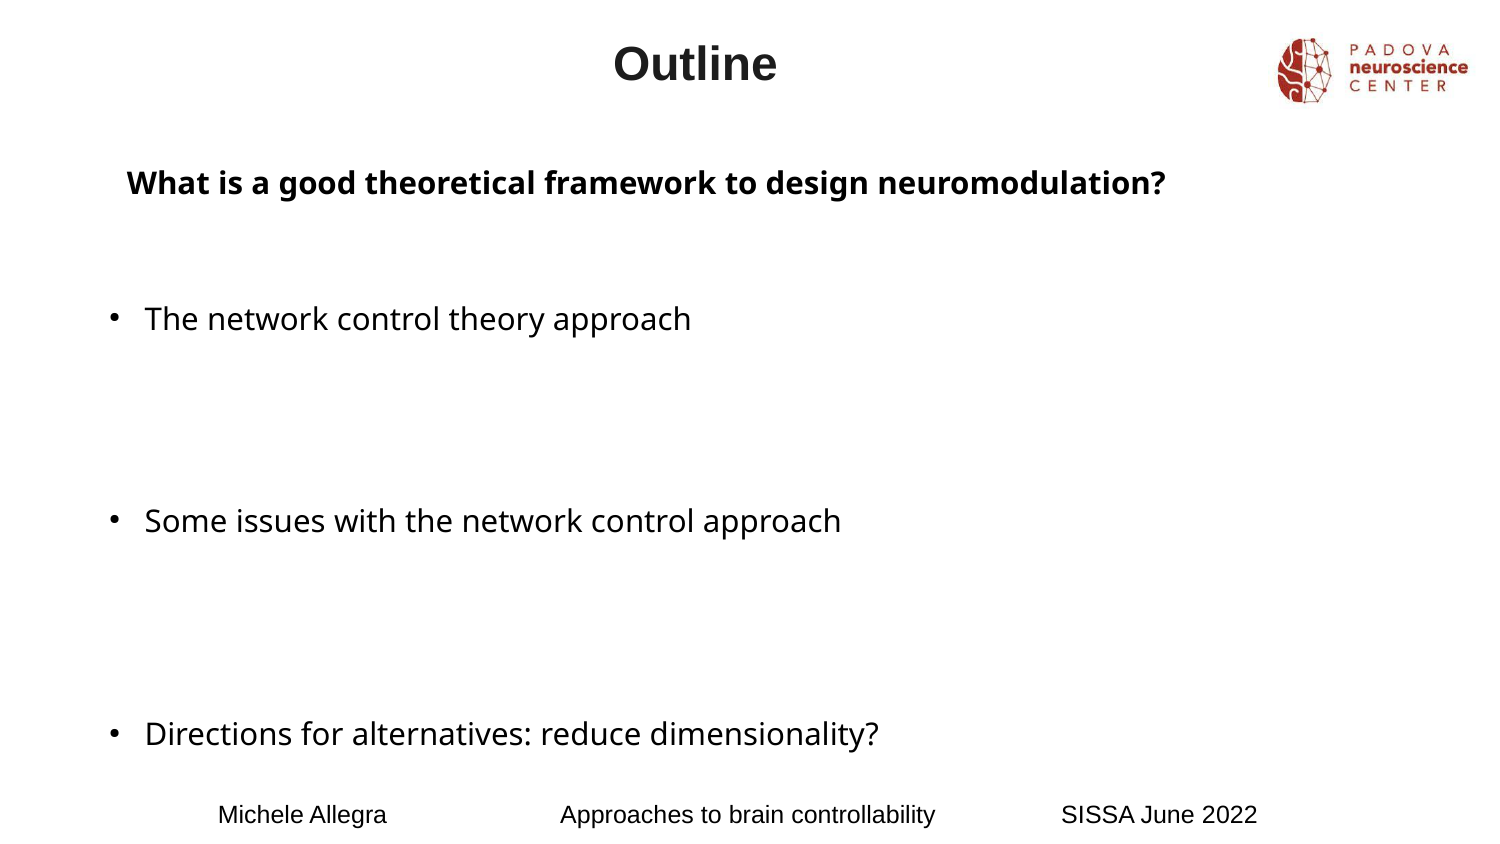

Outline
What is a good theoretical framework to design neuromodulation?
The network control theory approach
Some issues with the network control approach
Directions for alternatives: reduce dimensionality?
Michele Allegra Approaches to brain controllability SISSA June 2022